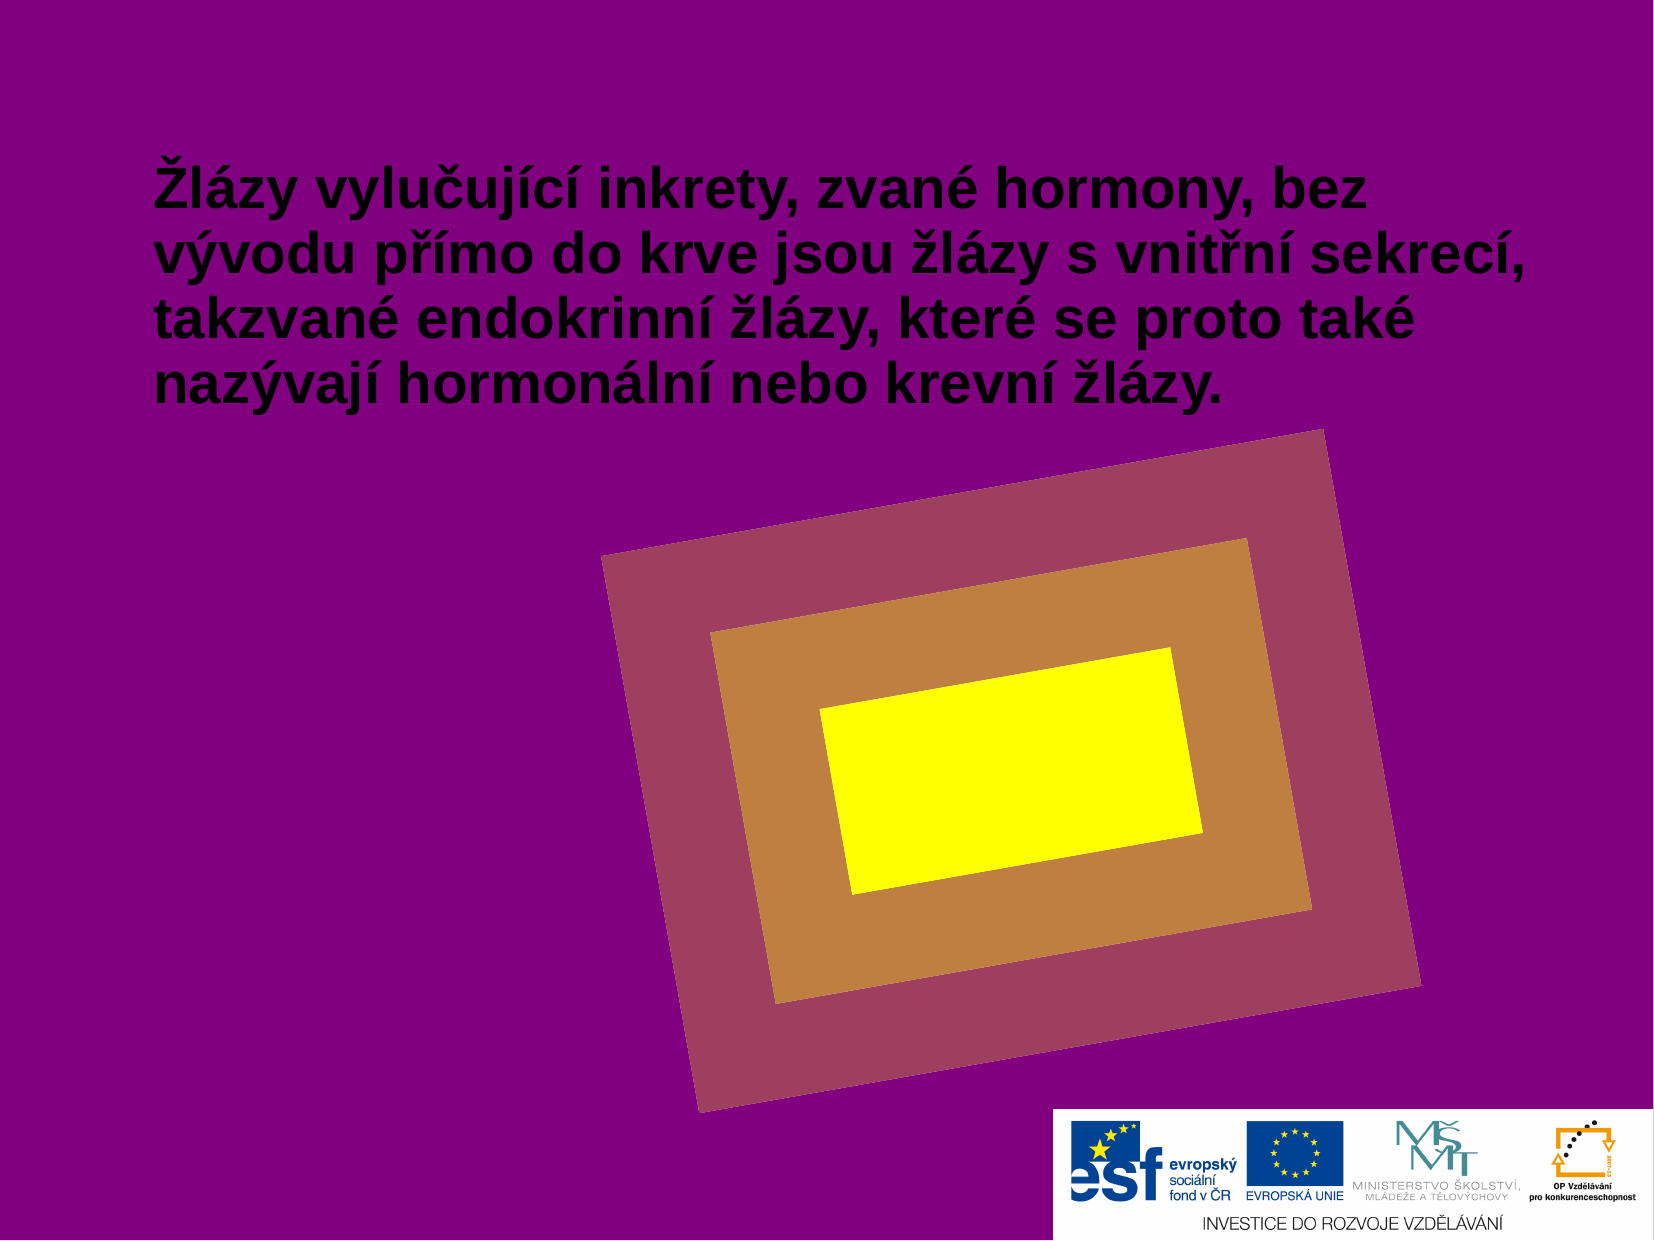

# Žlázy vylučující inkrety, zvané hormony, bez vývodu přímo do krve jsou žlázy s vnitřní sekrecí, takzvané endokrinní žlázy, které se proto také nazývají hormonální nebo krevní žlázy.